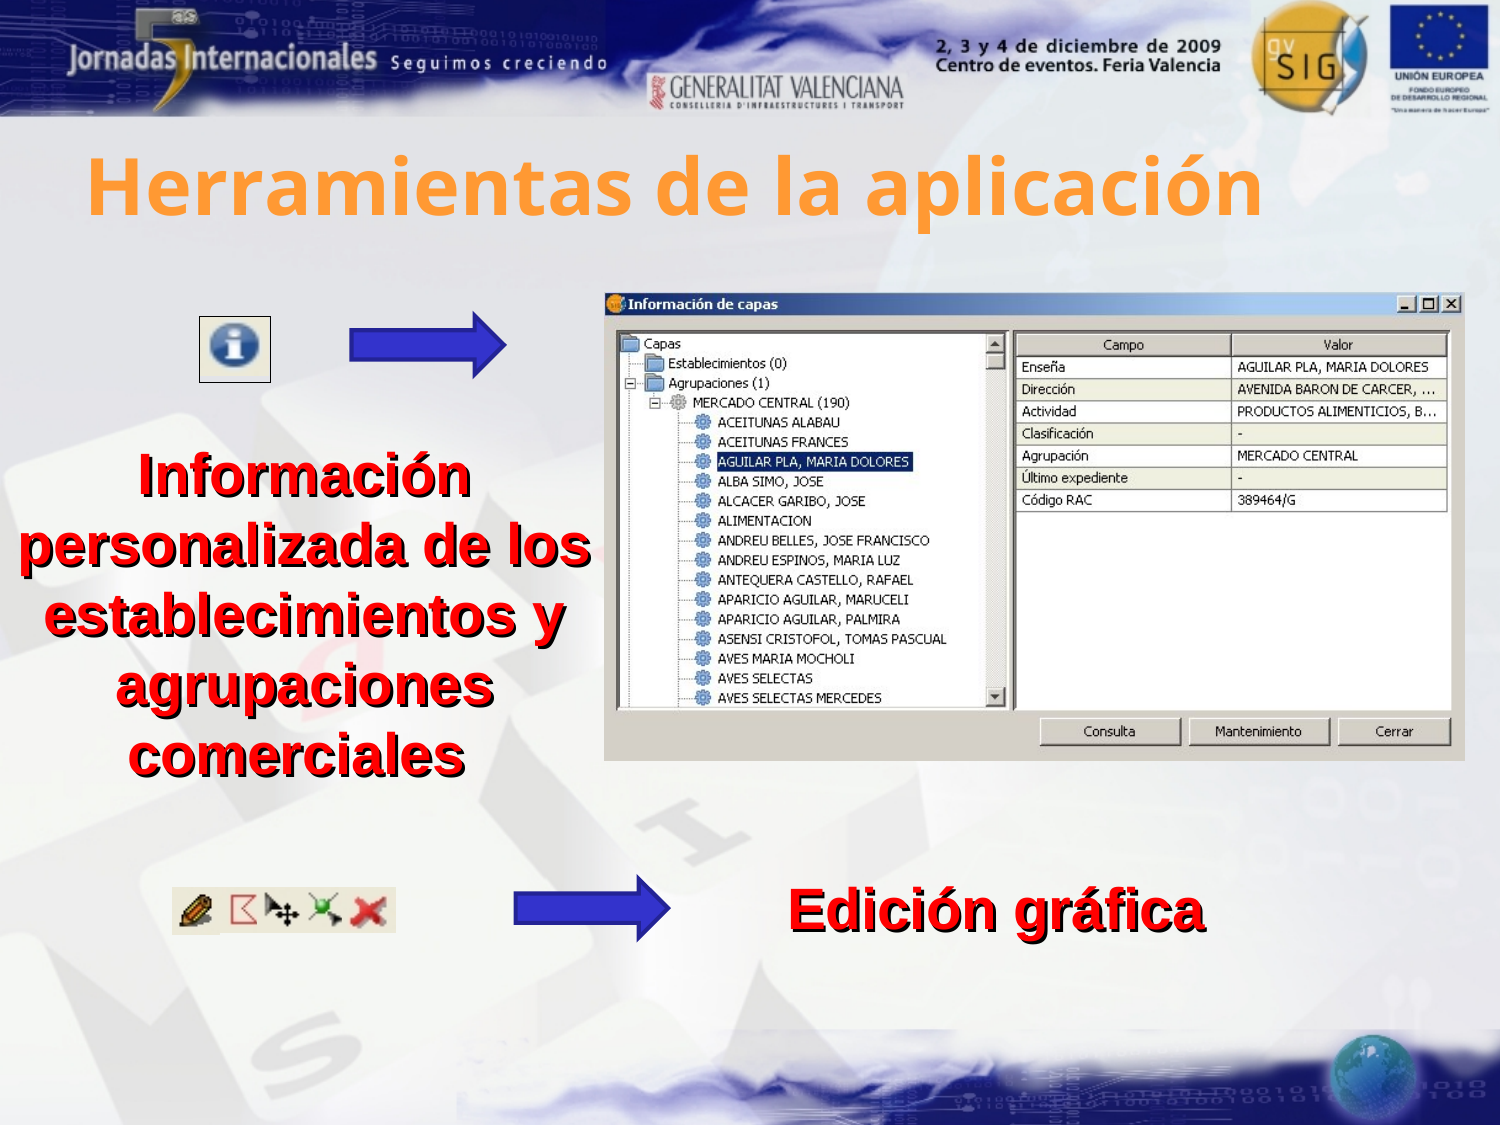

Herramientas de la aplicación
Información personalizada de los establecimientos y agrupaciones comerciales
Edición gráfica